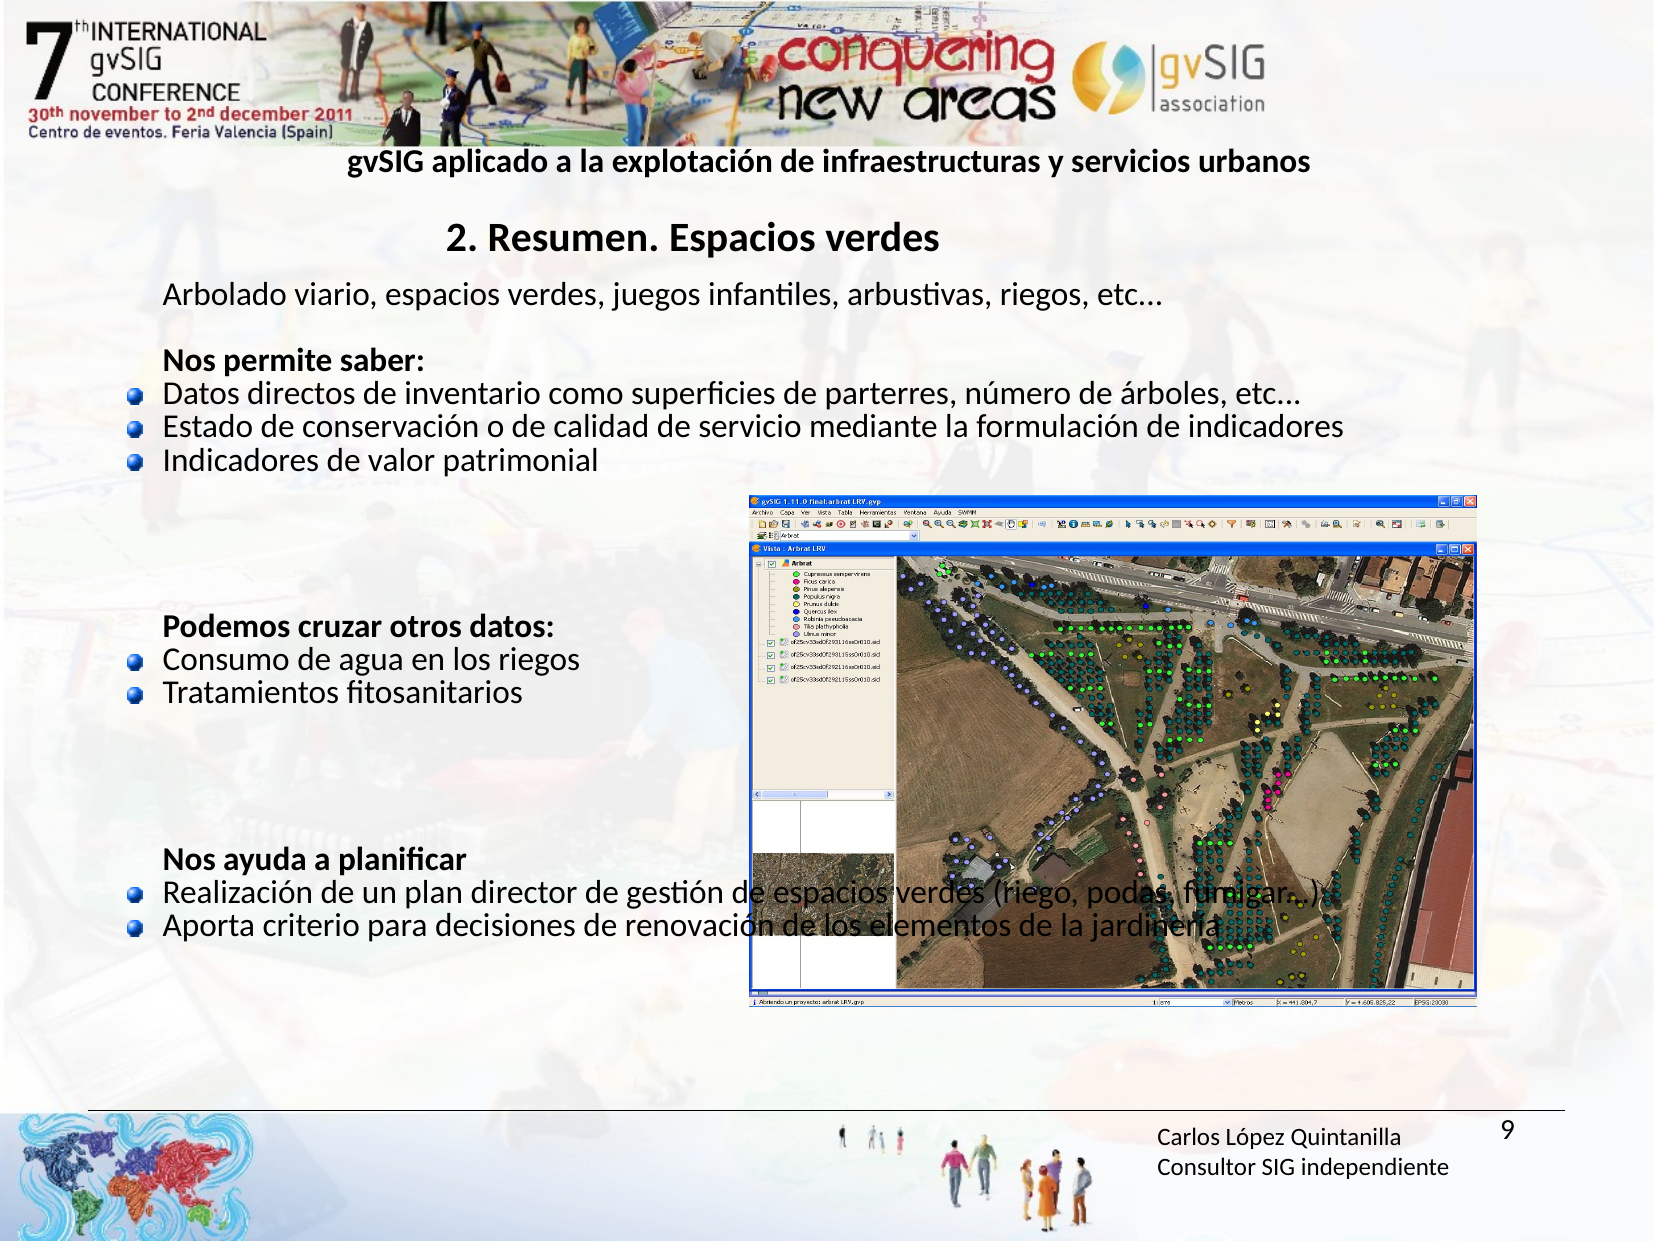

# gvSIG aplicado a la explotación de infraestructuras y servicios urbanos
2. Resumen. Espacios verdes
Arbolado viario, espacios verdes, juegos infantiles, arbustivas, riegos, etc...
Nos permite saber:
Datos directos de inventario como superficies de parterres, número de árboles, etc...
Estado de conservación o de calidad de servicio mediante la formulación de indicadores
Indicadores de valor patrimonial
Podemos cruzar otros datos:
Consumo de agua en los riegos
Tratamientos fitosanitarios
Nos ayuda a planificar
Realización de un plan director de gestión de espacios verdes (riego, podas, fumigar...)
Aporta criterio para decisiones de renovación de los elementos de la jardinería
Carlos López Quintanilla
Consultor SIG independiente